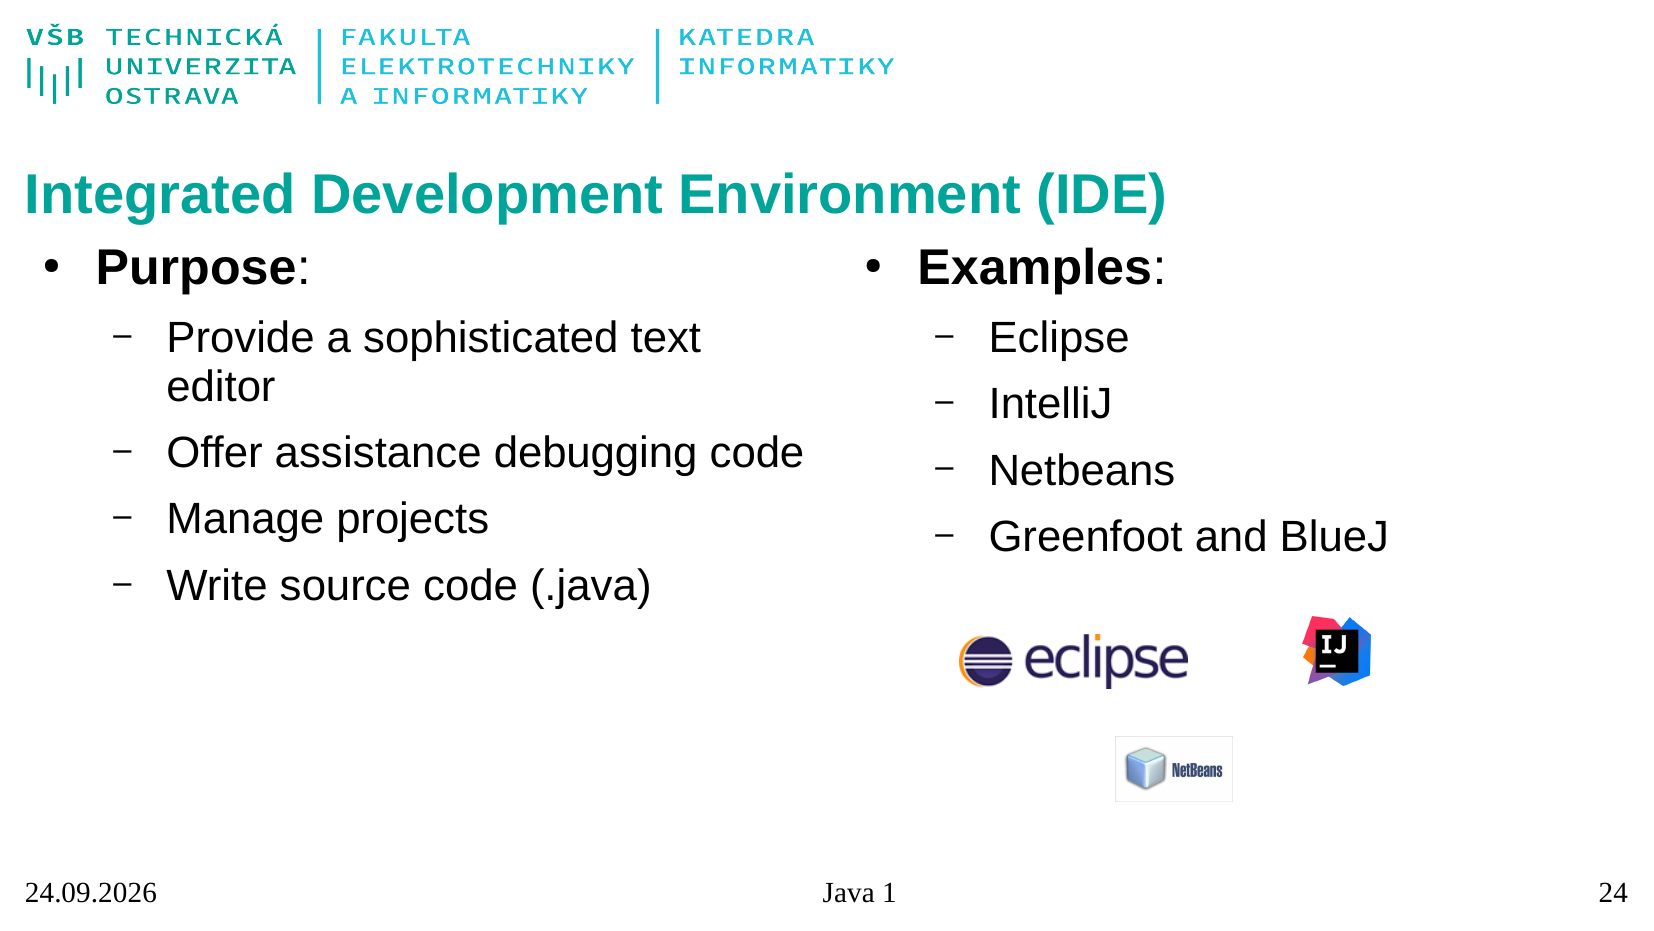

# Integrated Development Environment (IDE)
Purpose:
Provide a sophisticated text editor
Offer assistance debugging code
Manage projects
Write source code (.java)
Examples:
Eclipse
IntelliJ
Netbeans
Greenfoot and BlueJ
Java 1
24